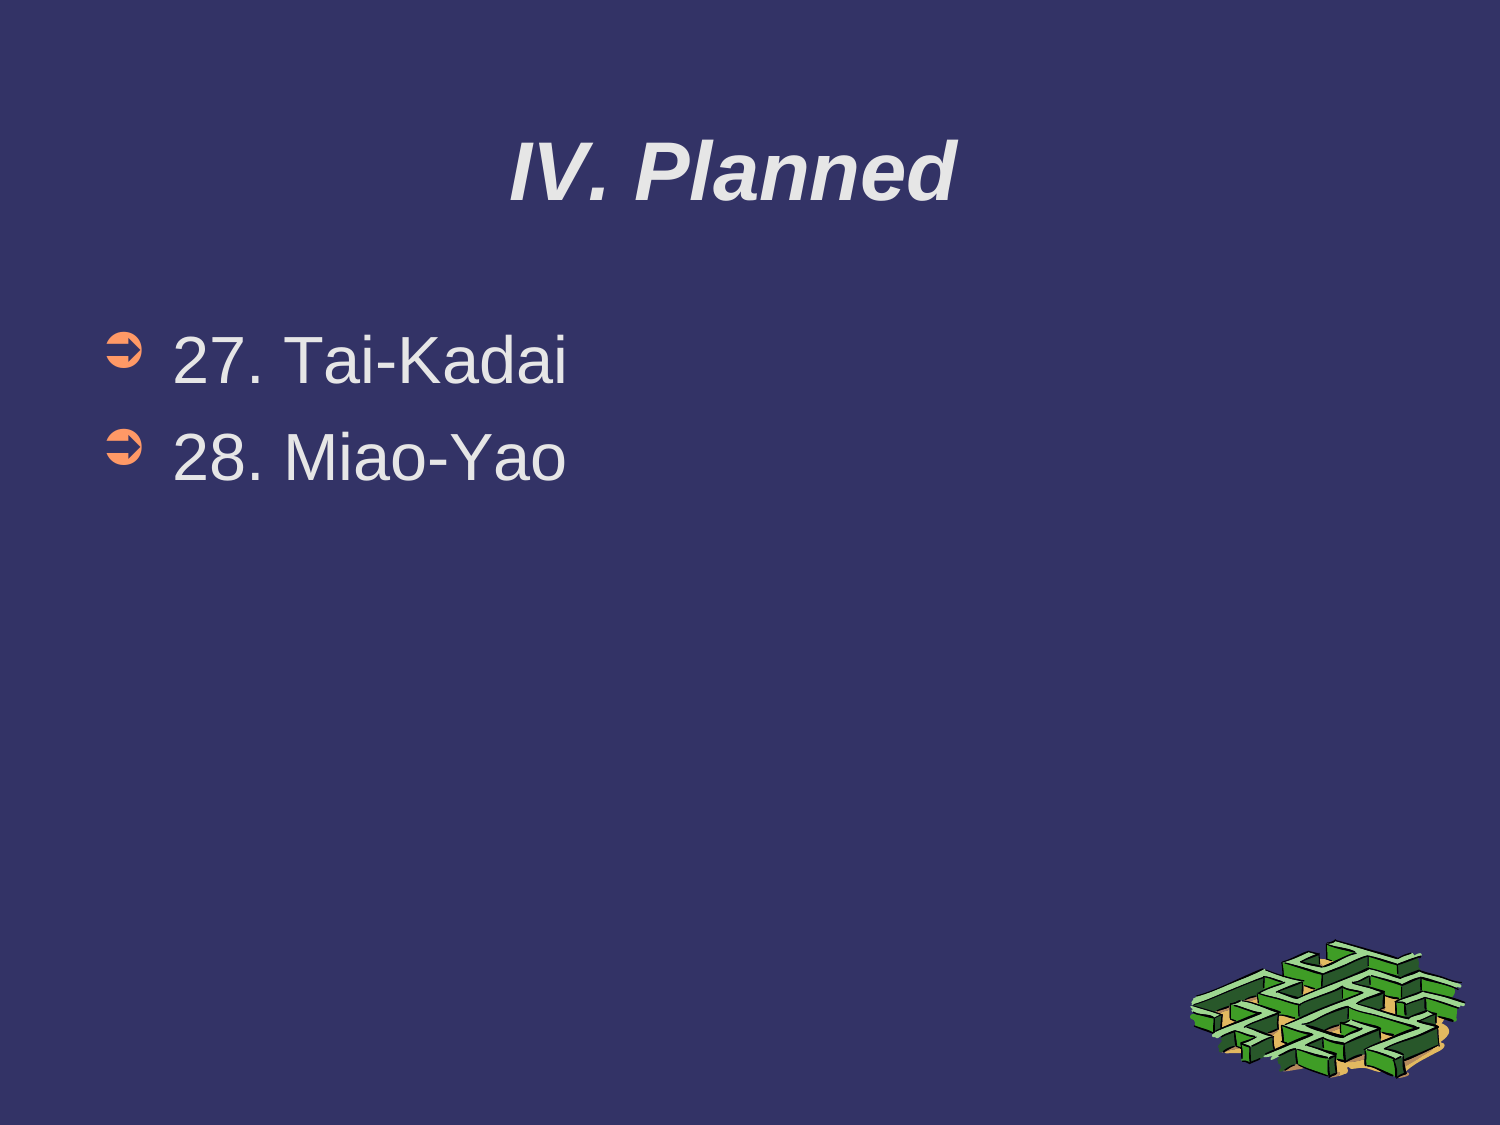

# IV. Planned
27. Tai-Kadai
28. Miao-Yao